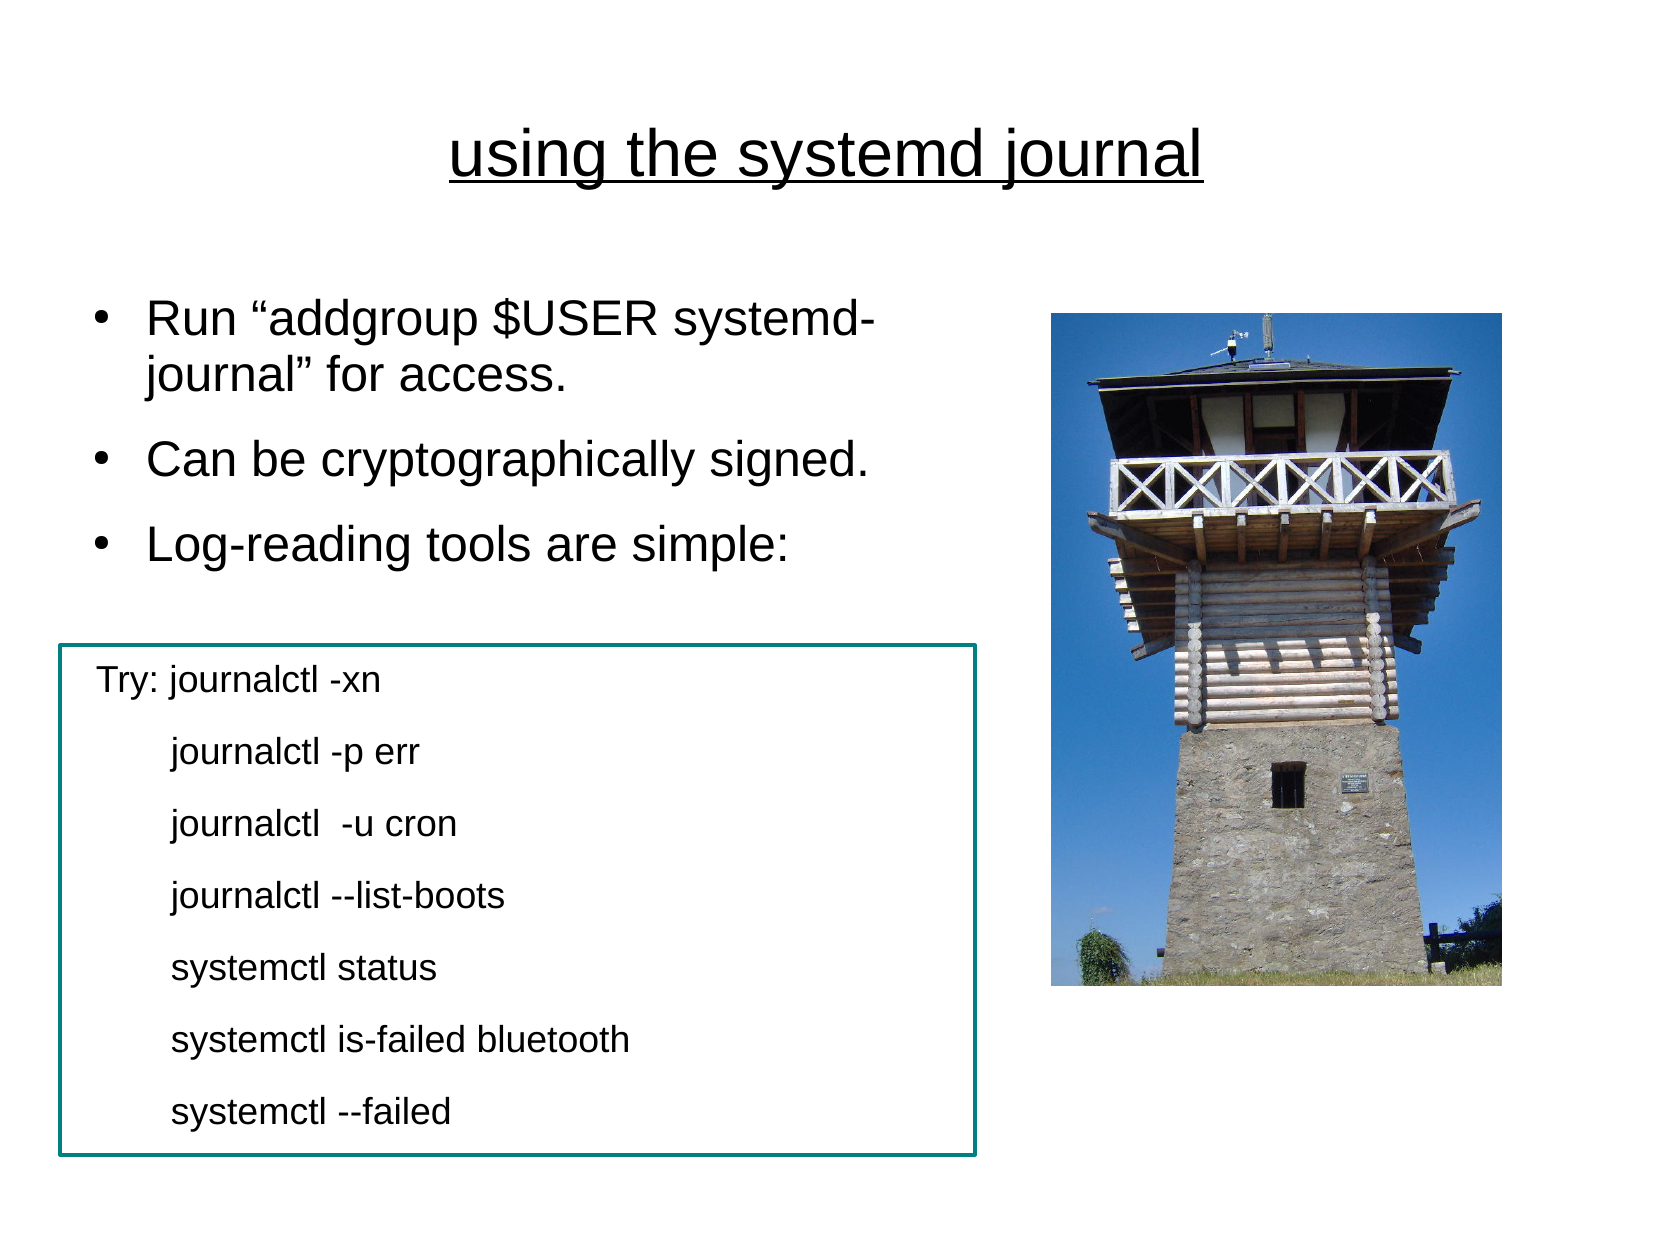

# using the systemd journal
Run “addgroup $USER systemd-journal” for access.
Can be cryptographically signed.
Log-reading tools are simple:
Try: journalctl -xn
	journalctl -p err
	journalctl -u cron
	journalctl --list-boots
	systemctl status
	systemctl is-failed bluetooth
	systemctl --failed